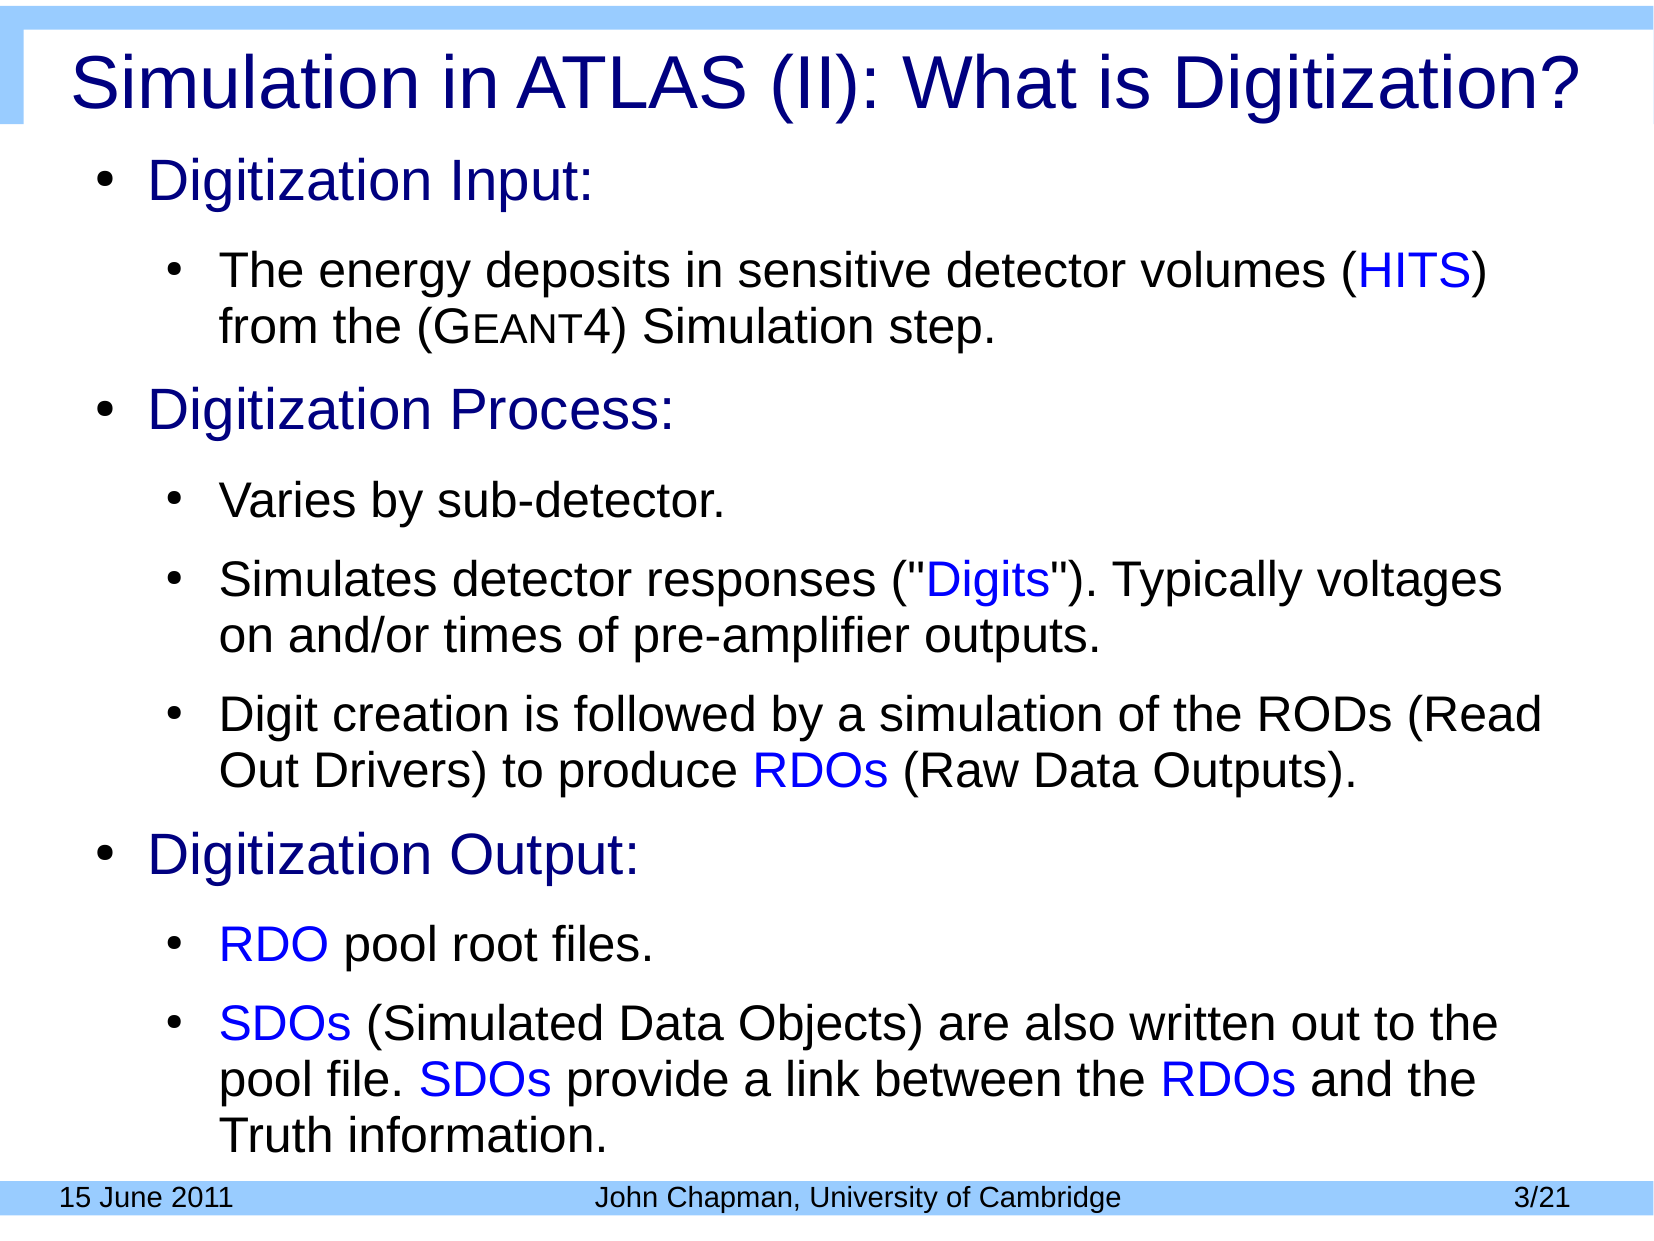

# Simulation in ATLAS (II): What is Digitization?
Digitization Input:
The energy deposits in sensitive detector volumes (HITS) from the (GEANT4) Simulation step.
Digitization Process:
Varies by sub-detector.
Simulates detector responses ("Digits"). Typically voltages on and/or times of pre-amplifier outputs.
Digit creation is followed by a simulation of the RODs (Read Out Drivers) to produce RDOs (Raw Data Outputs).
Digitization Output:
RDO pool root files.
SDOs (Simulated Data Objects) are also written out to the pool file. SDOs provide a link between the RDOs and the Truth information.
3